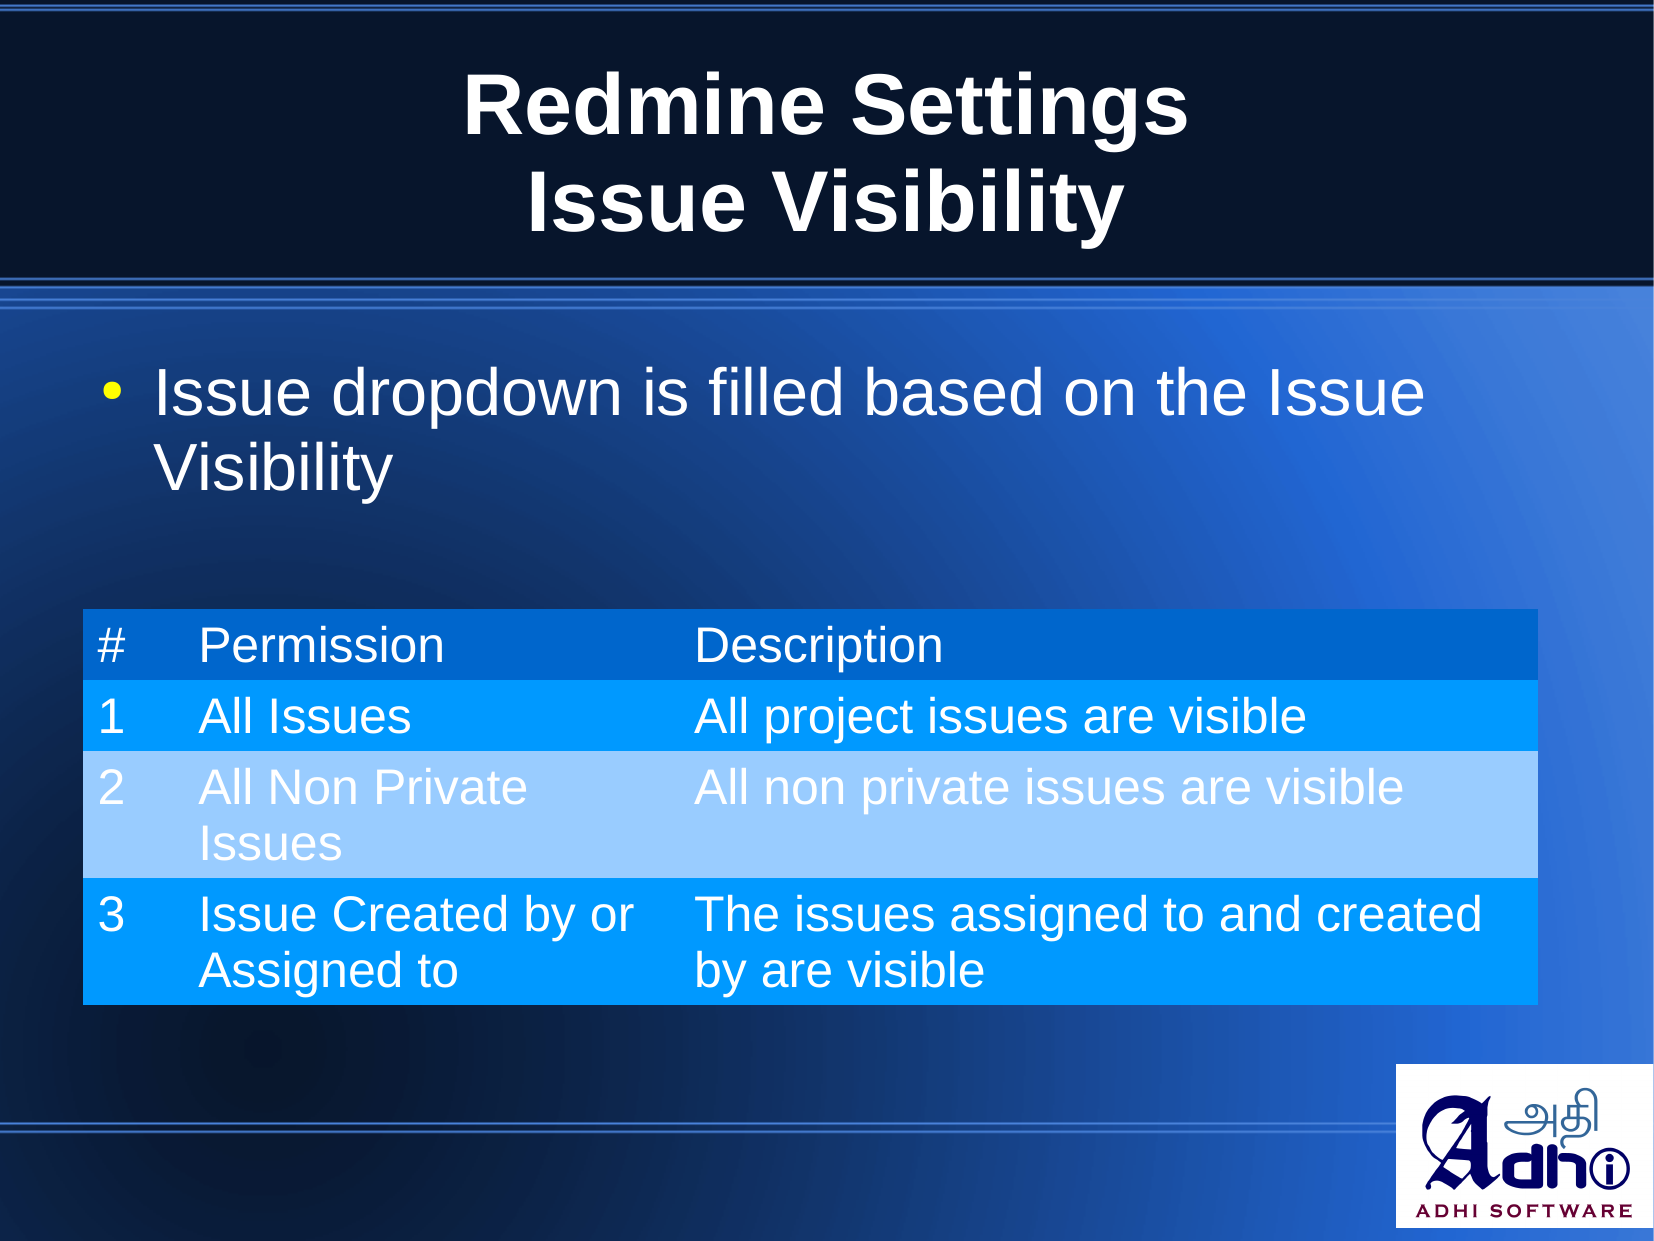

# Redmine Settings Issue Visibility
Issue dropdown is filled based on the Issue Visibility
| # | Permission | Description |
| --- | --- | --- |
| 1 | All Issues | All project issues are visible |
| 2 | All Non Private Issues | All non private issues are visible |
| 3 | Issue Created by or Assigned to | The issues assigned to and created by are visible |